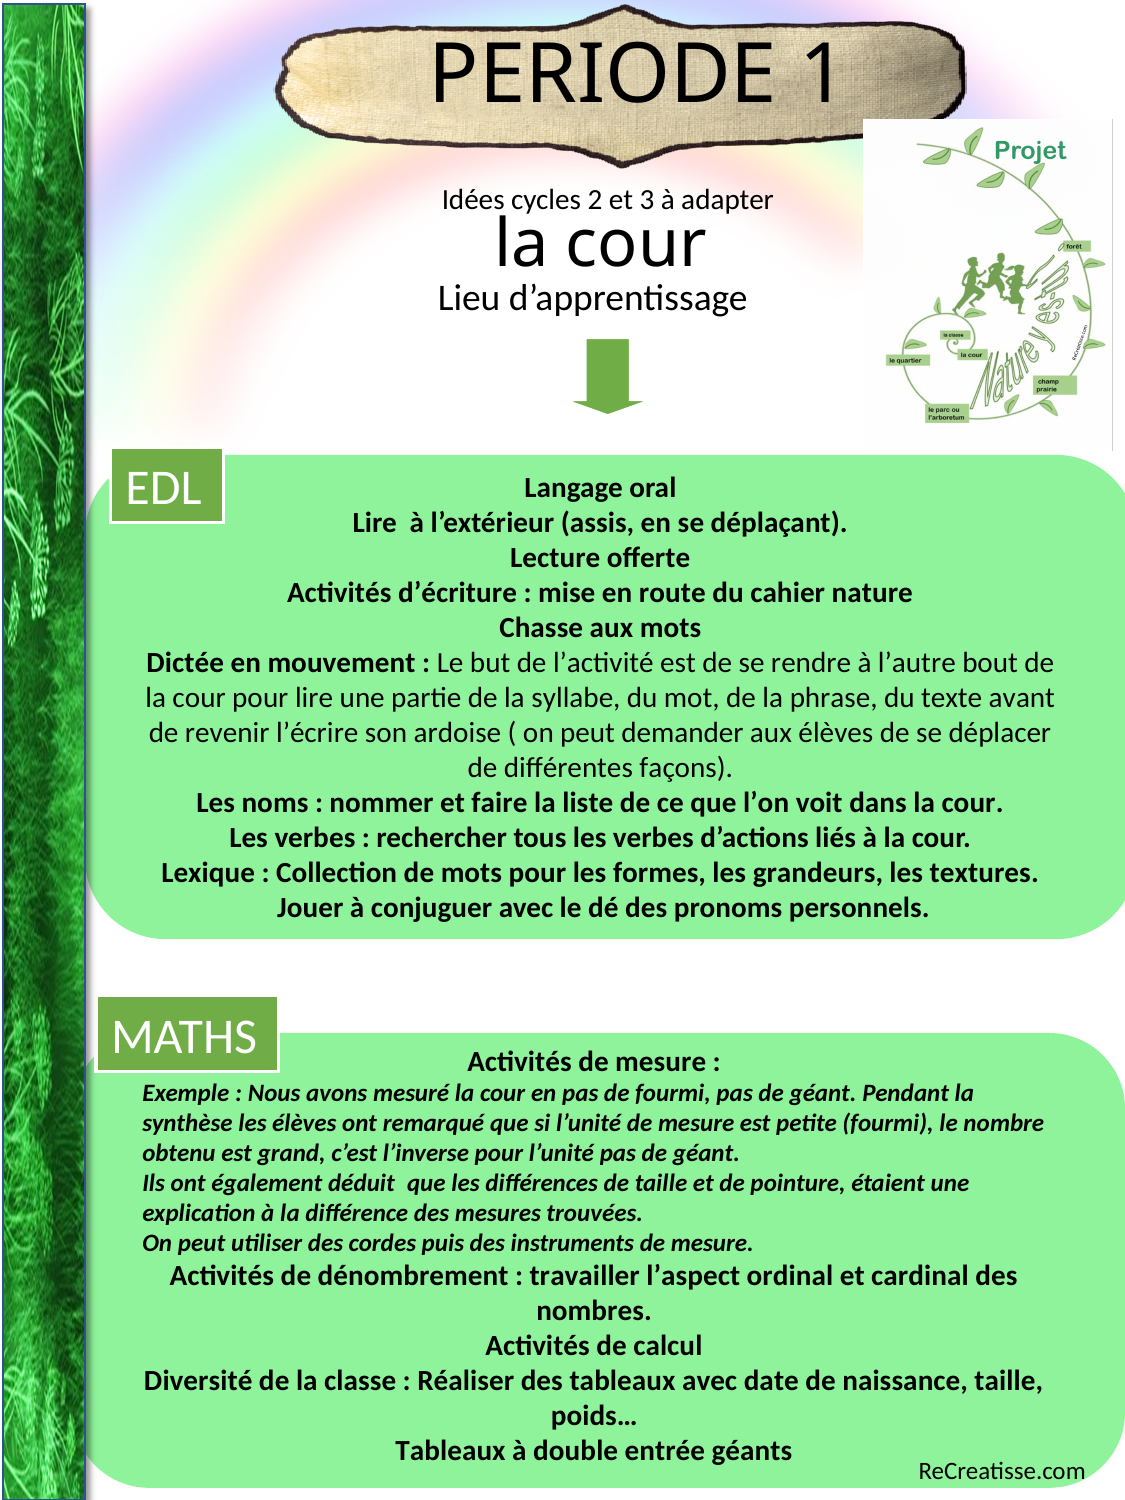

PERIODE 1
la classe
Idées cycles 2 et 3 à adapter
la cour
Mise en place élevages
(escargots – phasmes….)
Végétaliser la classe
Table de vie
Lieu d’apprentissage
EDL
Langage oral
Lire à l’extérieur (assis, en se déplaçant).
Lecture offerte
Activités d’écriture : mise en route du cahier nature
Chasse aux mots
Dictée en mouvement : Le but de l’activité est de se rendre à l’autre bout de la cour pour lire une partie de la syllabe, du mot, de la phrase, du texte avant
de revenir l’écrire son ardoise ( on peut demander aux élèves de se déplacer de différentes façons).
Les noms : nommer et faire la liste de ce que l’on voit dans la cour.
Les verbes : rechercher tous les verbes d’actions liés à la cour.
Lexique : Collection de mots pour les formes, les grandeurs, les textures.
 Jouer à conjuguer avec le dé des pronoms personnels.
MATHS
Activités de mesure :
Exemple : Nous avons mesuré la cour en pas de fourmi, pas de géant. Pendant la synthèse les élèves ont remarqué que si l’unité de mesure est petite (fourmi), le nombre obtenu est grand, c’est l’inverse pour l’unité pas de géant.
Ils ont également déduit  que les différences de taille et de pointure, étaient une explication à la différence des mesures trouvées.
On peut utiliser des cordes puis des instruments de mesure.
Activités de dénombrement : travailler l’aspect ordinal et cardinal des nombres.
Activités de calcul
Diversité de la classe : Réaliser des tableaux avec date de naissance, taille, poids…
Tableaux à double entrée géants
ReCreatisse.com